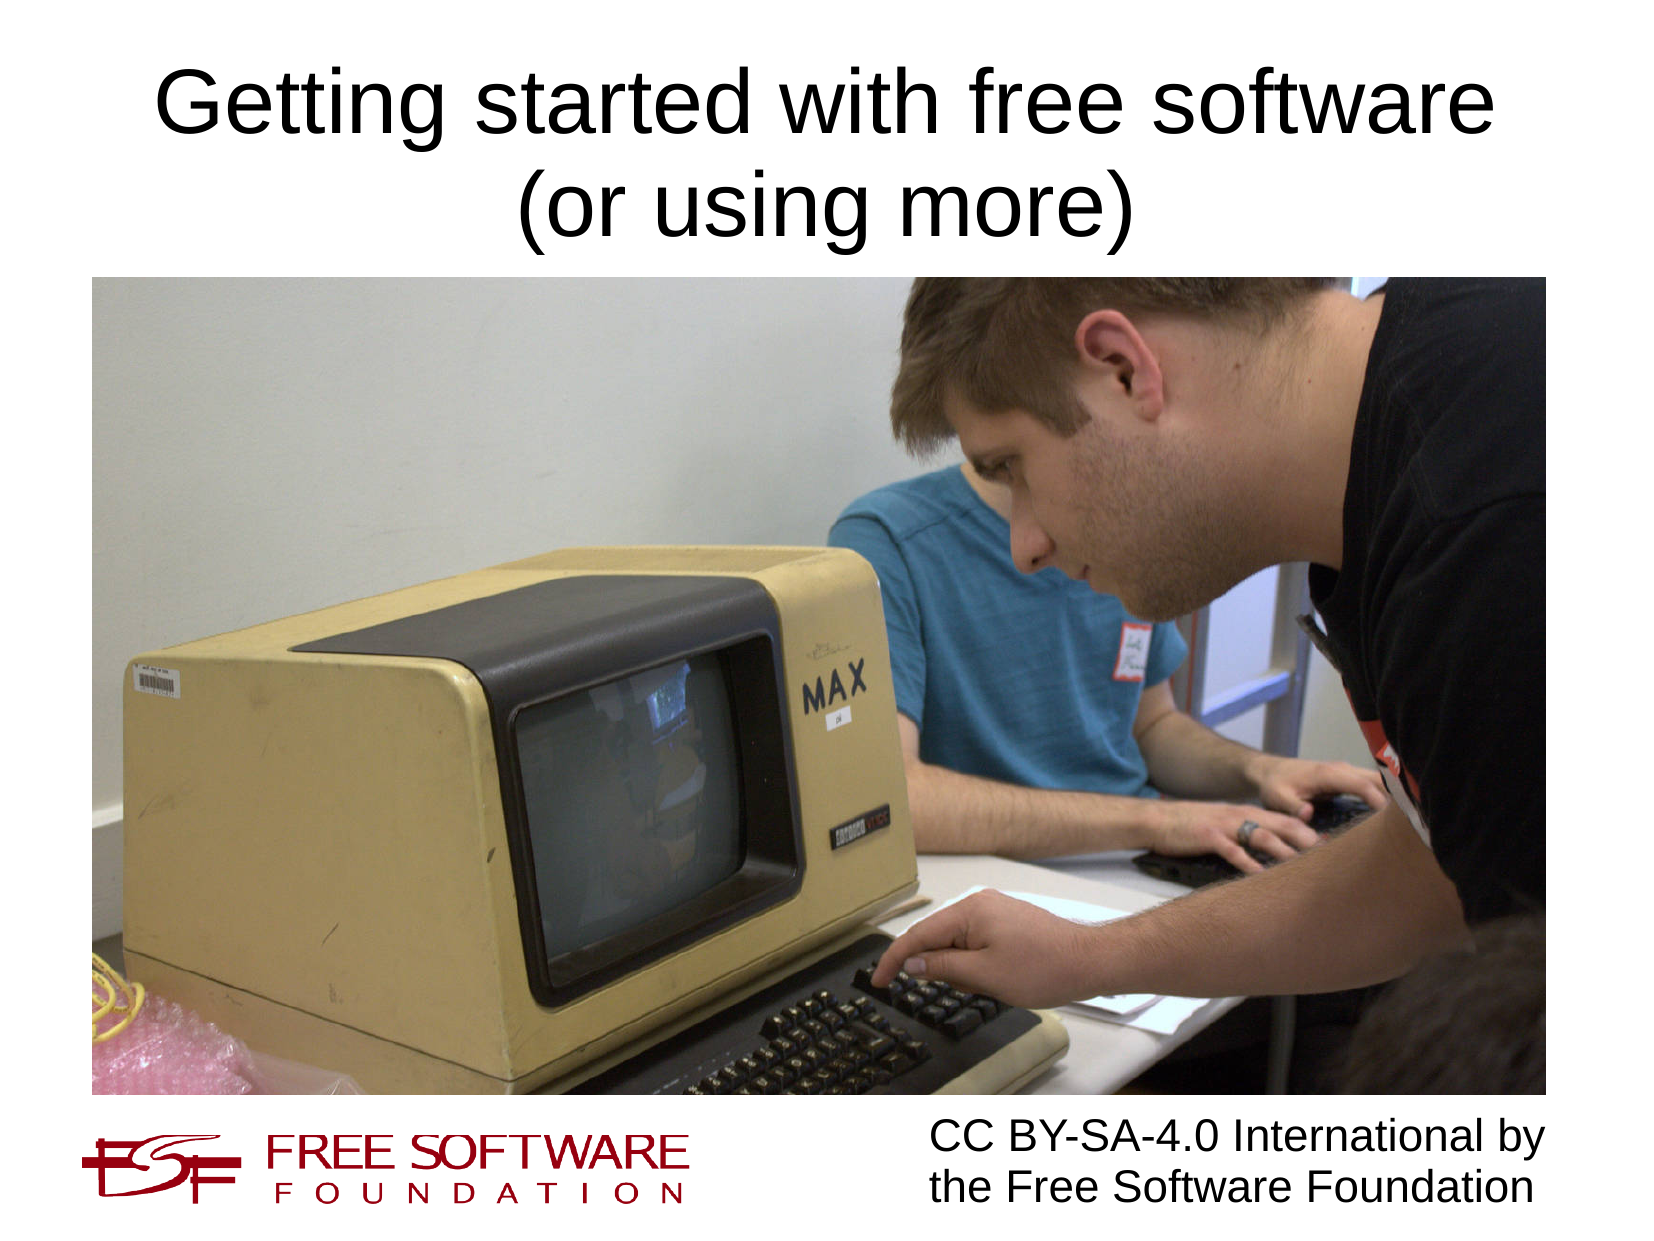

# Getting started with free software (or using more)
CC BY-SA-4.0 International by the Free Software Foundation